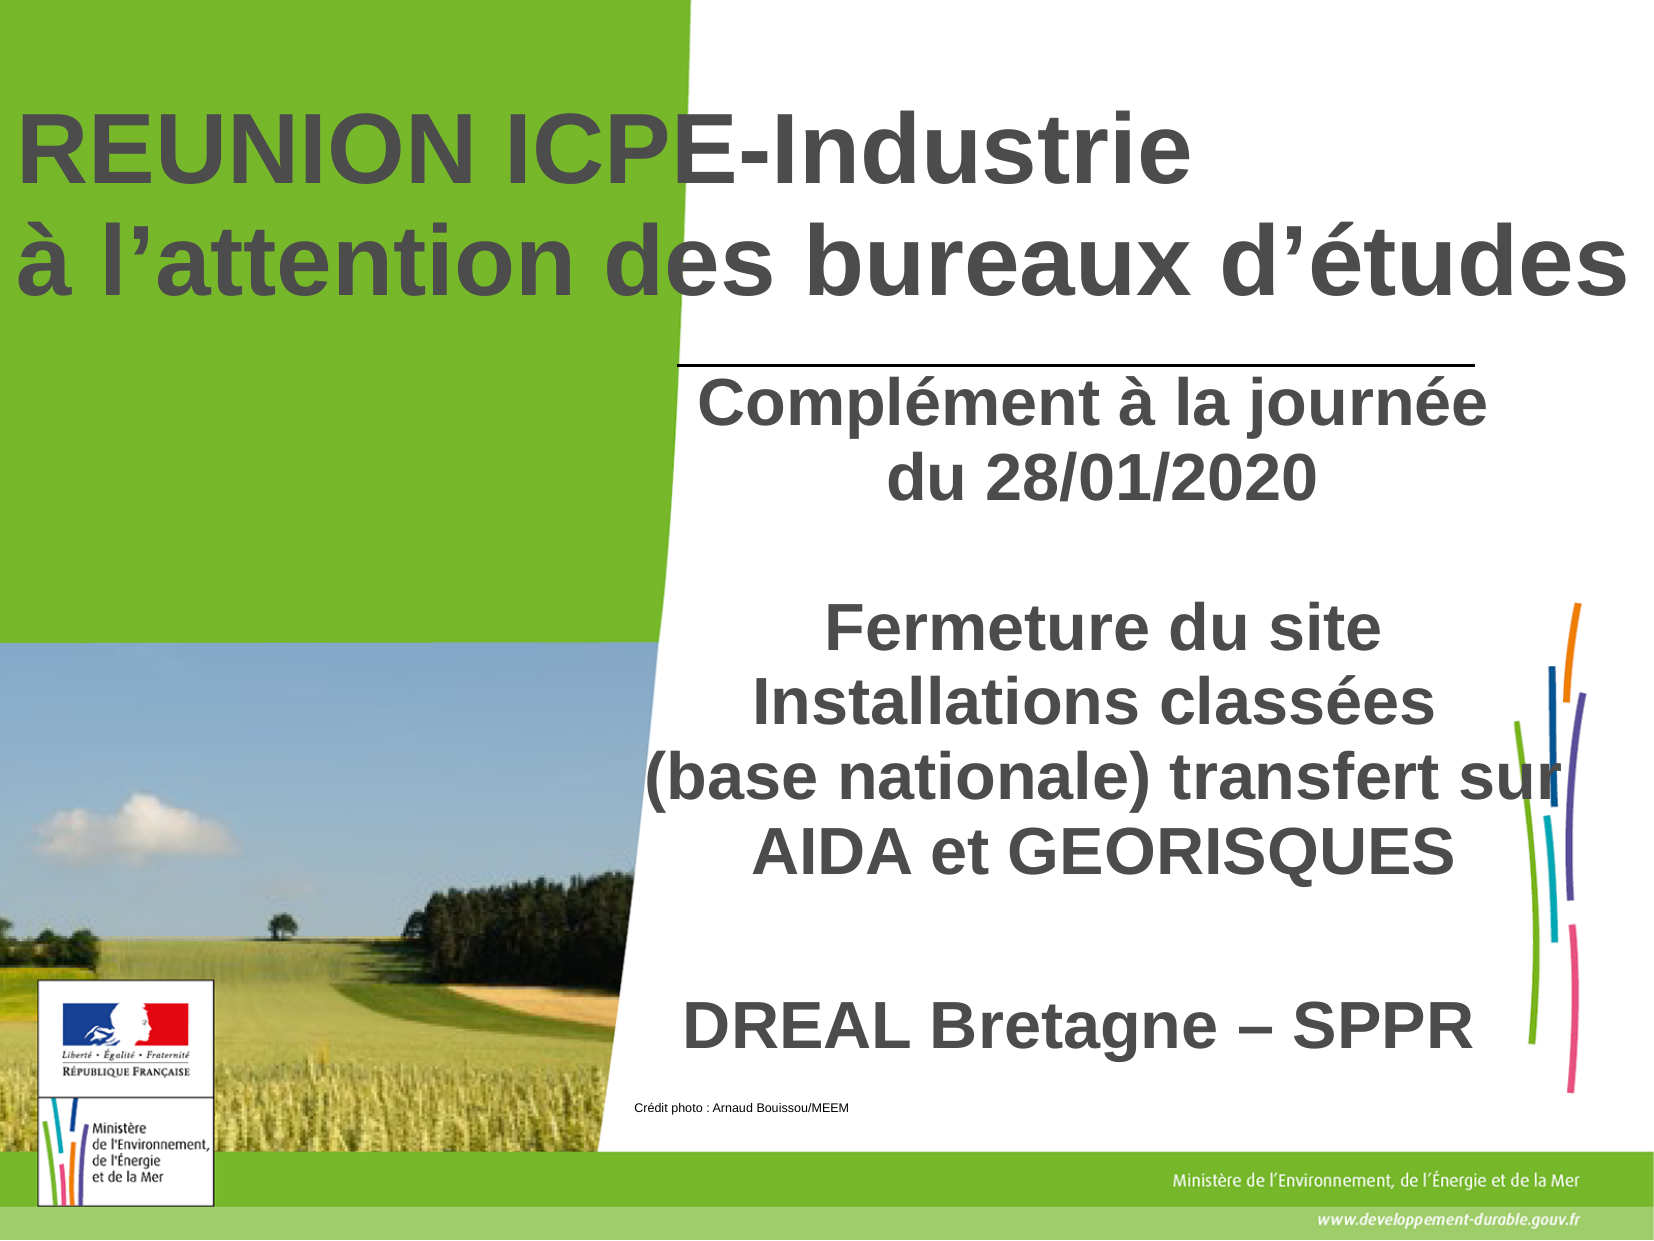

# REUNION ICPE-Industrie à l’attention des bureaux d’études
Complément à la journée
du 28/01/2020
Fermeture du site Installations classées
(base nationale) transfert sur AIDA et GEORISQUES
DREAL Bretagne – SPPR